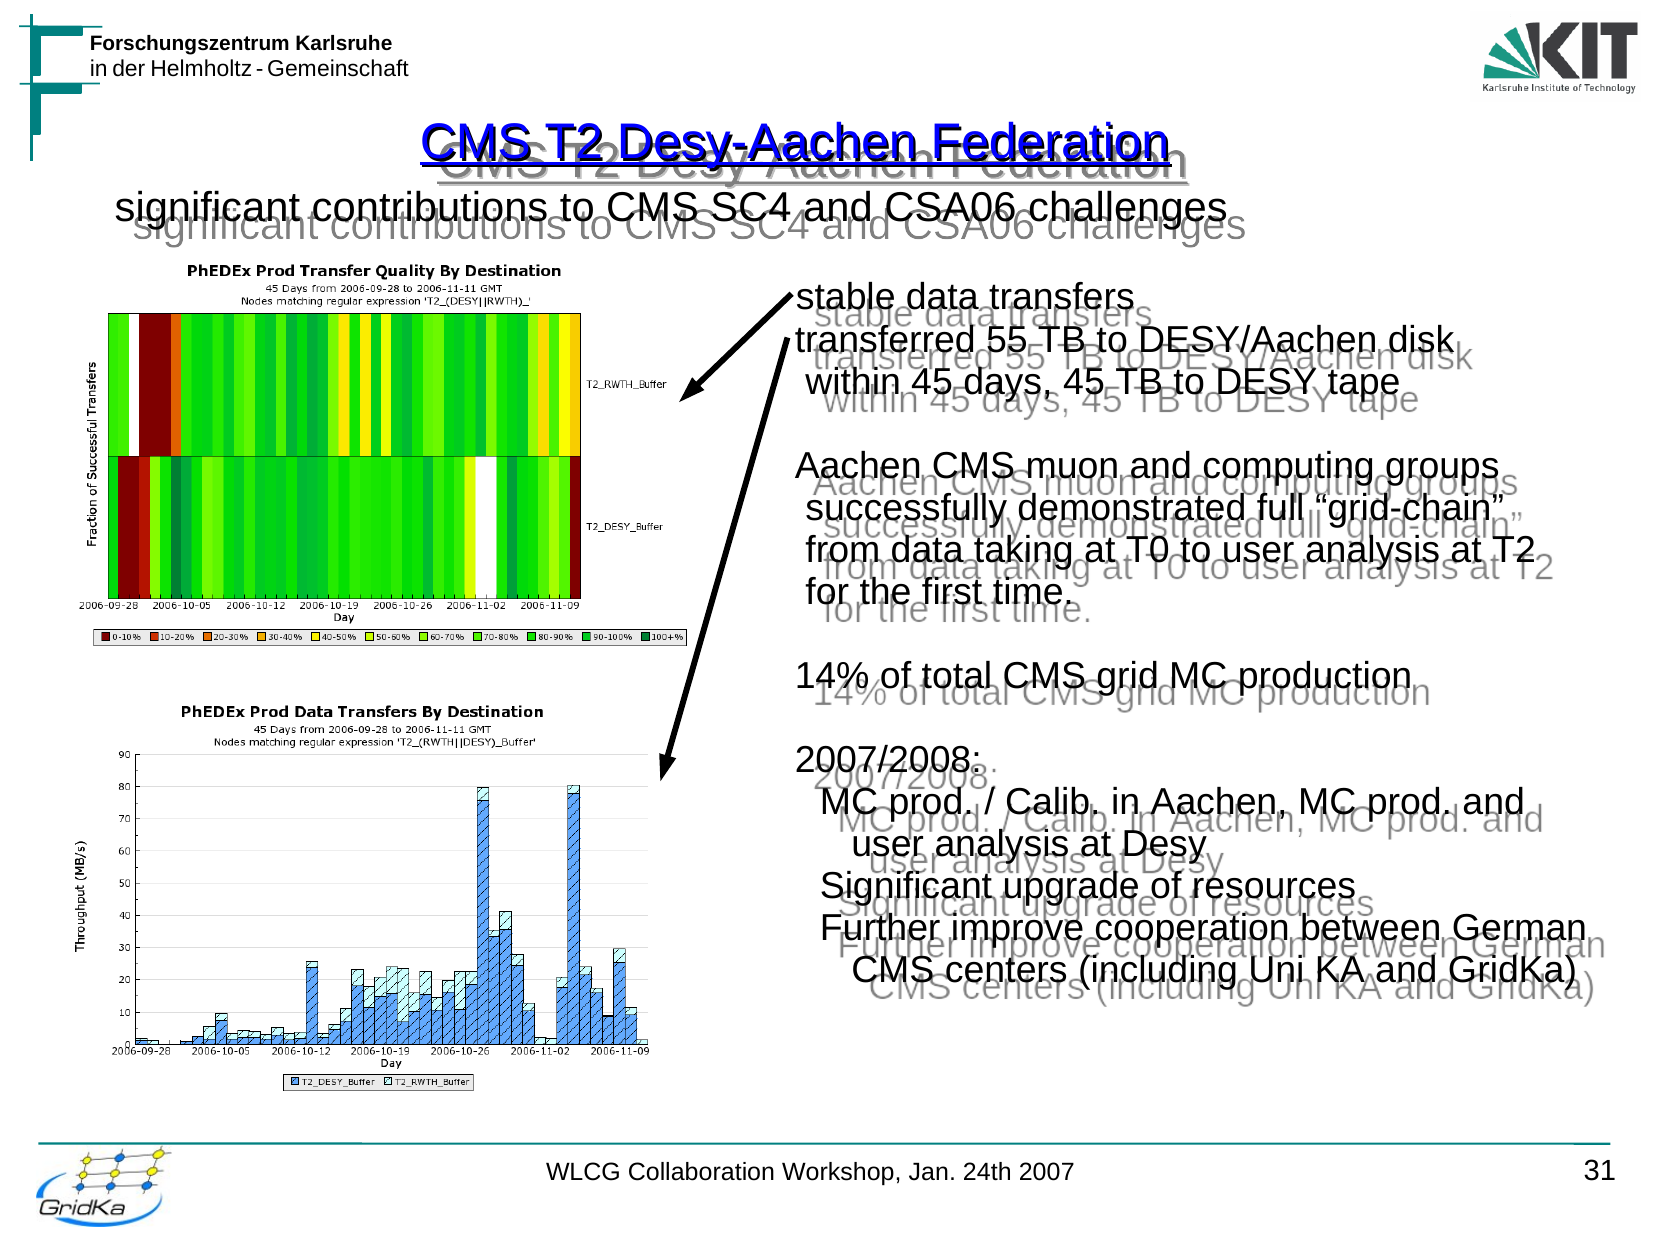

CMS T2 Desy-Aachen Federation
 significant contributions to CMS SC4 and CSA06 challenges
 stable data transfers
 transferred 55 TB to DESY/Aachen disk
 within 45 days, 45 TB to DESY tape
 Aachen CMS muon and computing groups
 successfully demonstrated full “grid-chain”
 from data taking at T0 to user analysis at T2
 for the first time.
 14% of total CMS grid MC production
 2007/2008:
MC prod. / Calib. in Aachen, MC prod. and
 user analysis at Desy
Significant upgrade of resources
Further improve cooperation between German
 CMS centers (including Uni KA and GridKa)